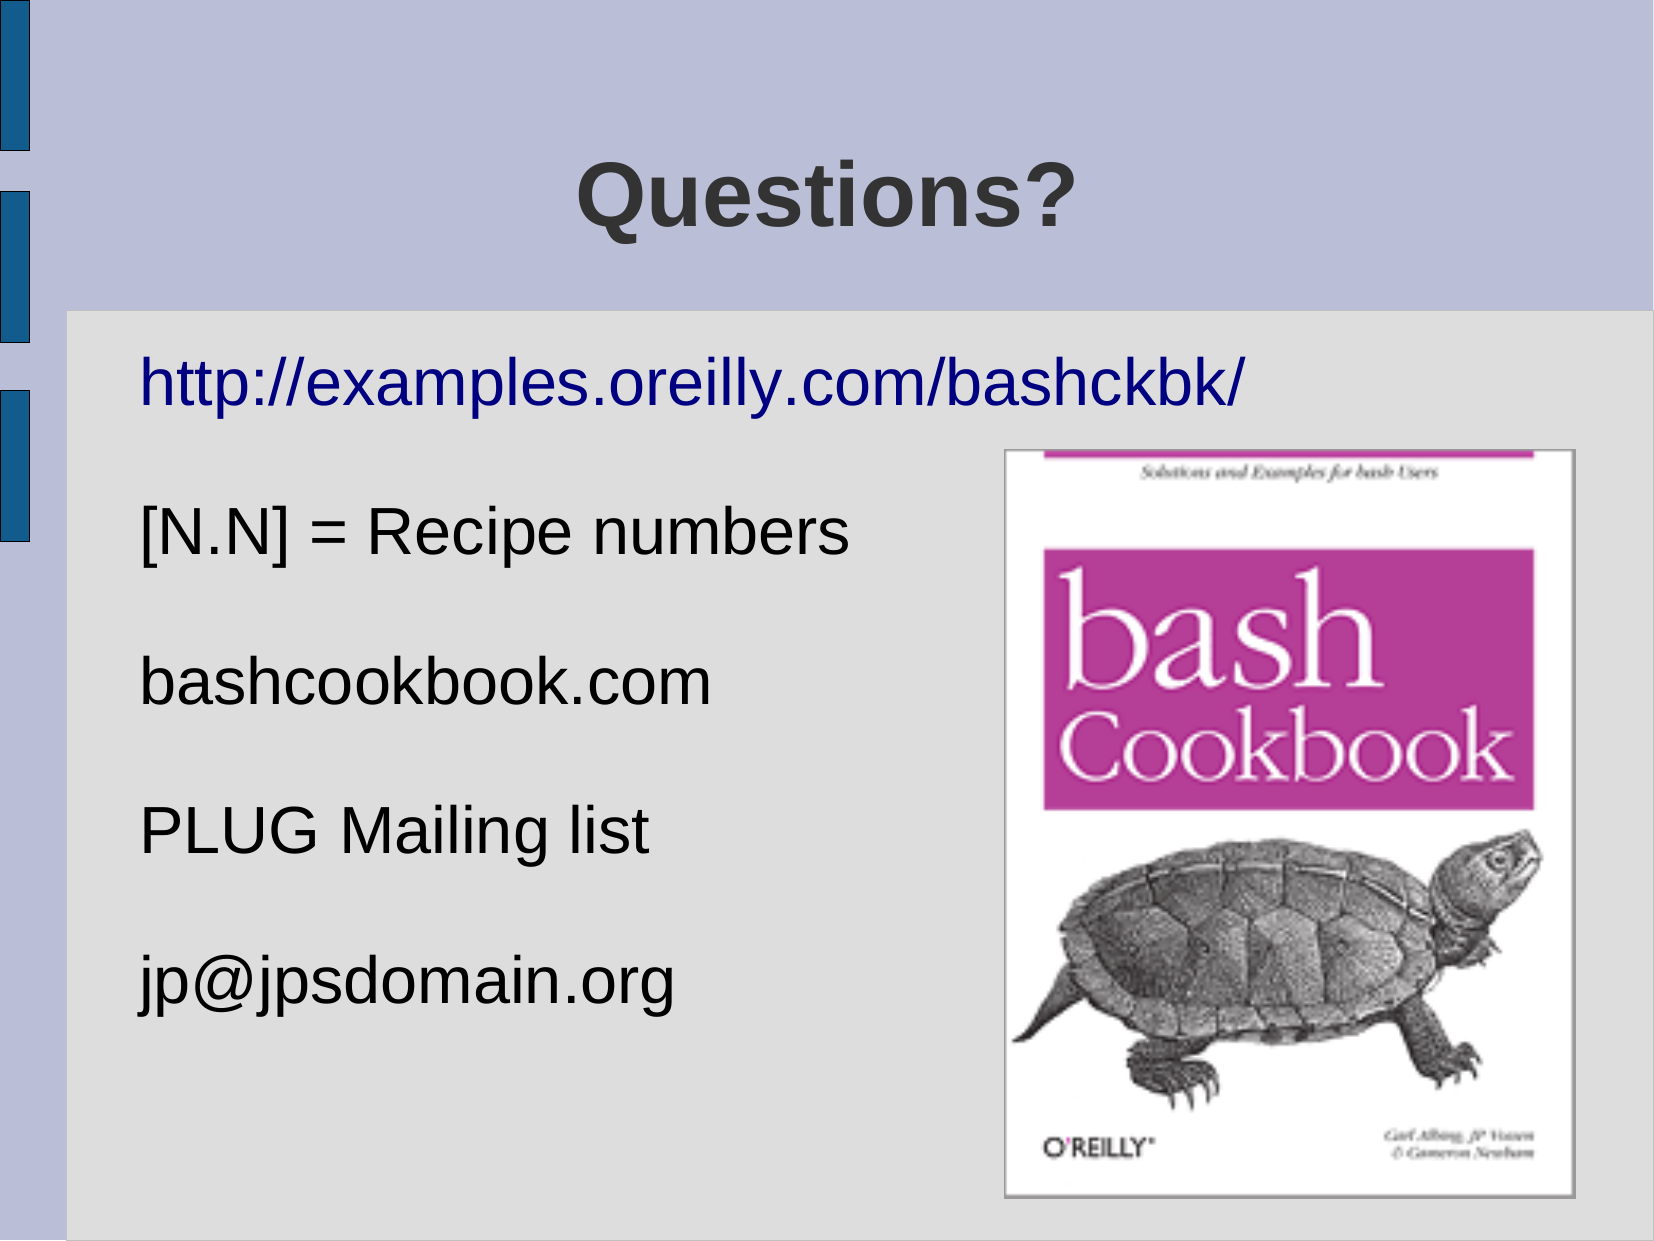

# Questions?
http://examples.oreilly.com/bashckbk/
[N.N] = Recipe numbers
bashcookbook.com
PLUG Mailing list
jp@jpsdomain.org